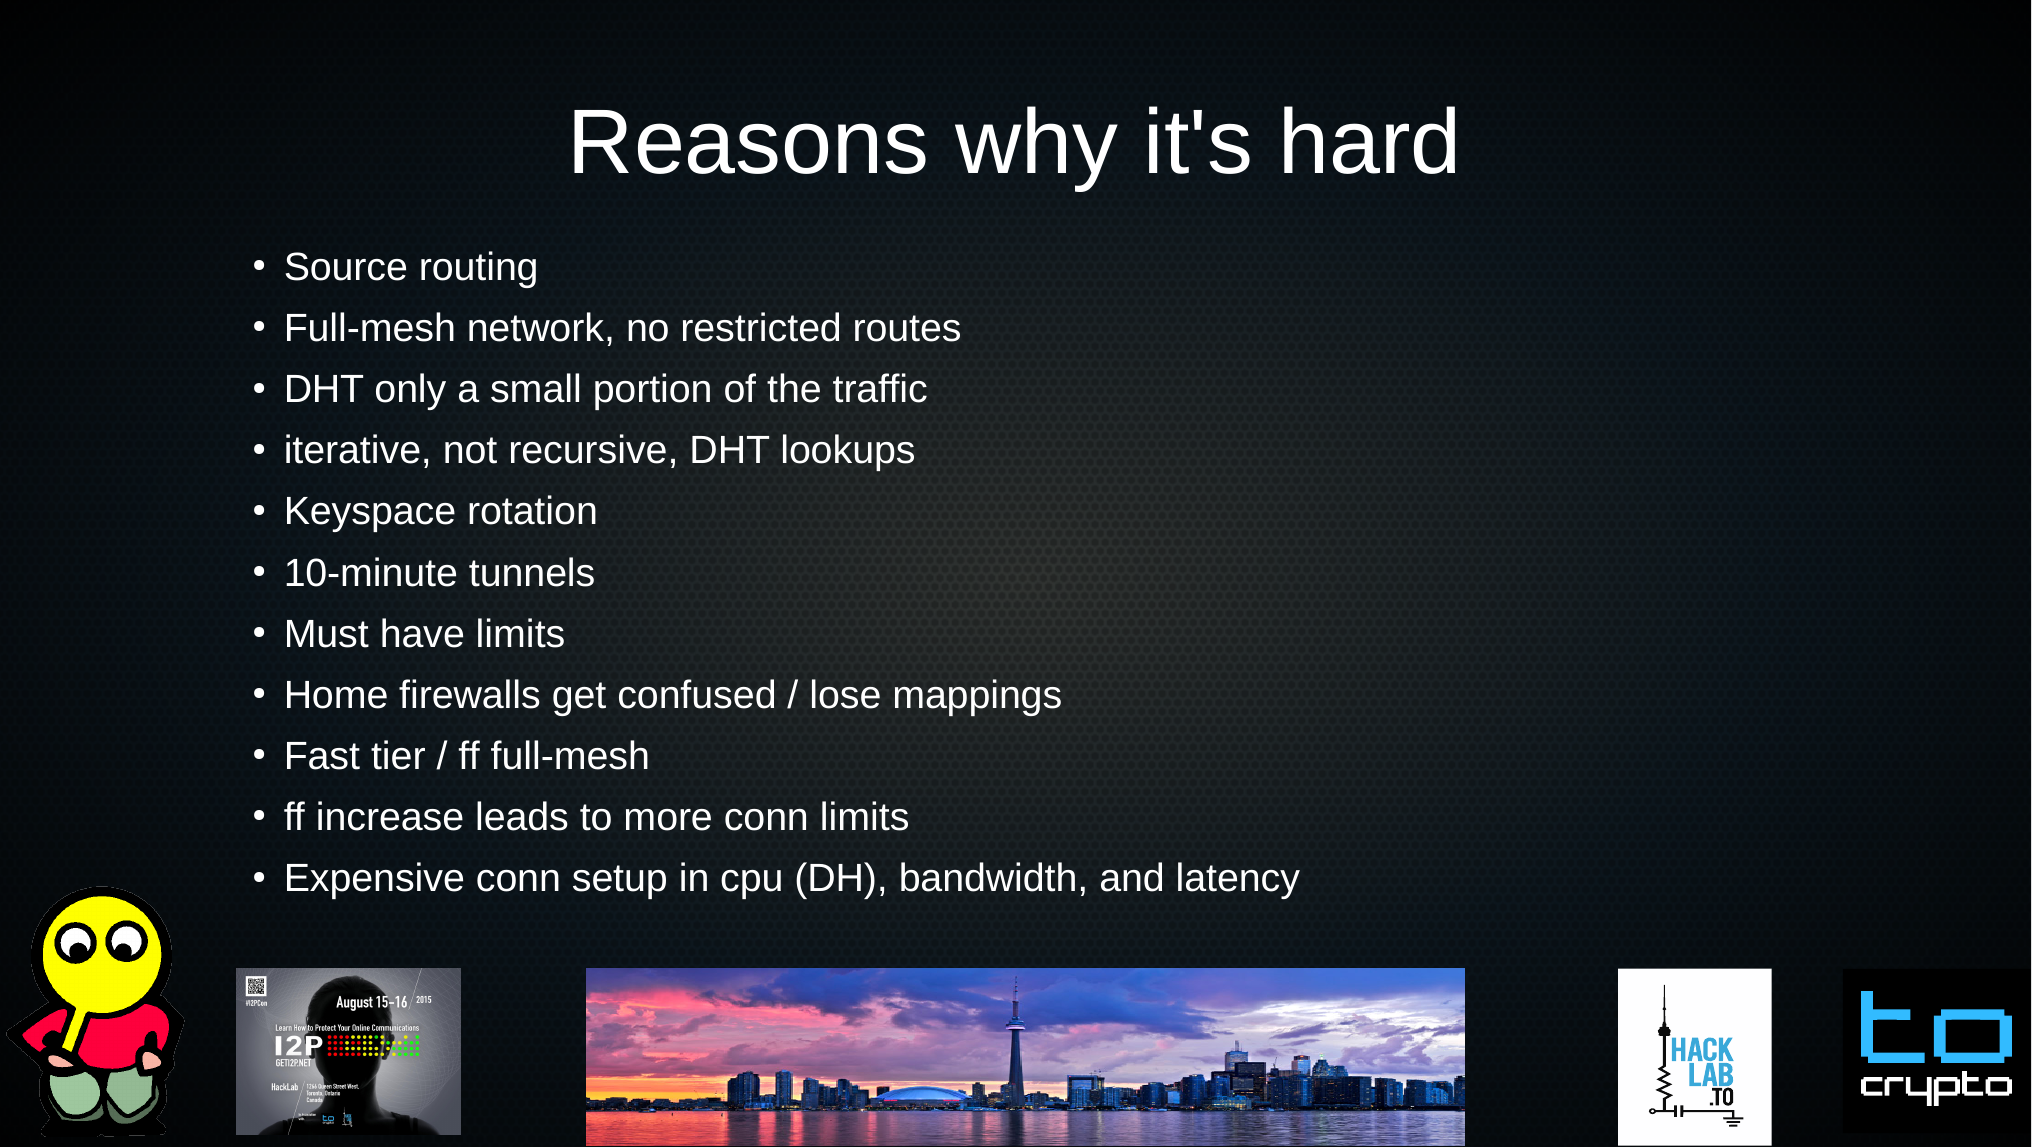

# Reasons why it's hard
Source routing
Full-mesh network, no restricted routes
DHT only a small portion of the traffic
iterative, not recursive, DHT lookups
Keyspace rotation
10-minute tunnels
Must have limits
Home firewalls get confused / lose mappings
Fast tier / ff full-mesh
ff increase leads to more conn limits
Expensive conn setup in cpu (DH), bandwidth, and latency
7